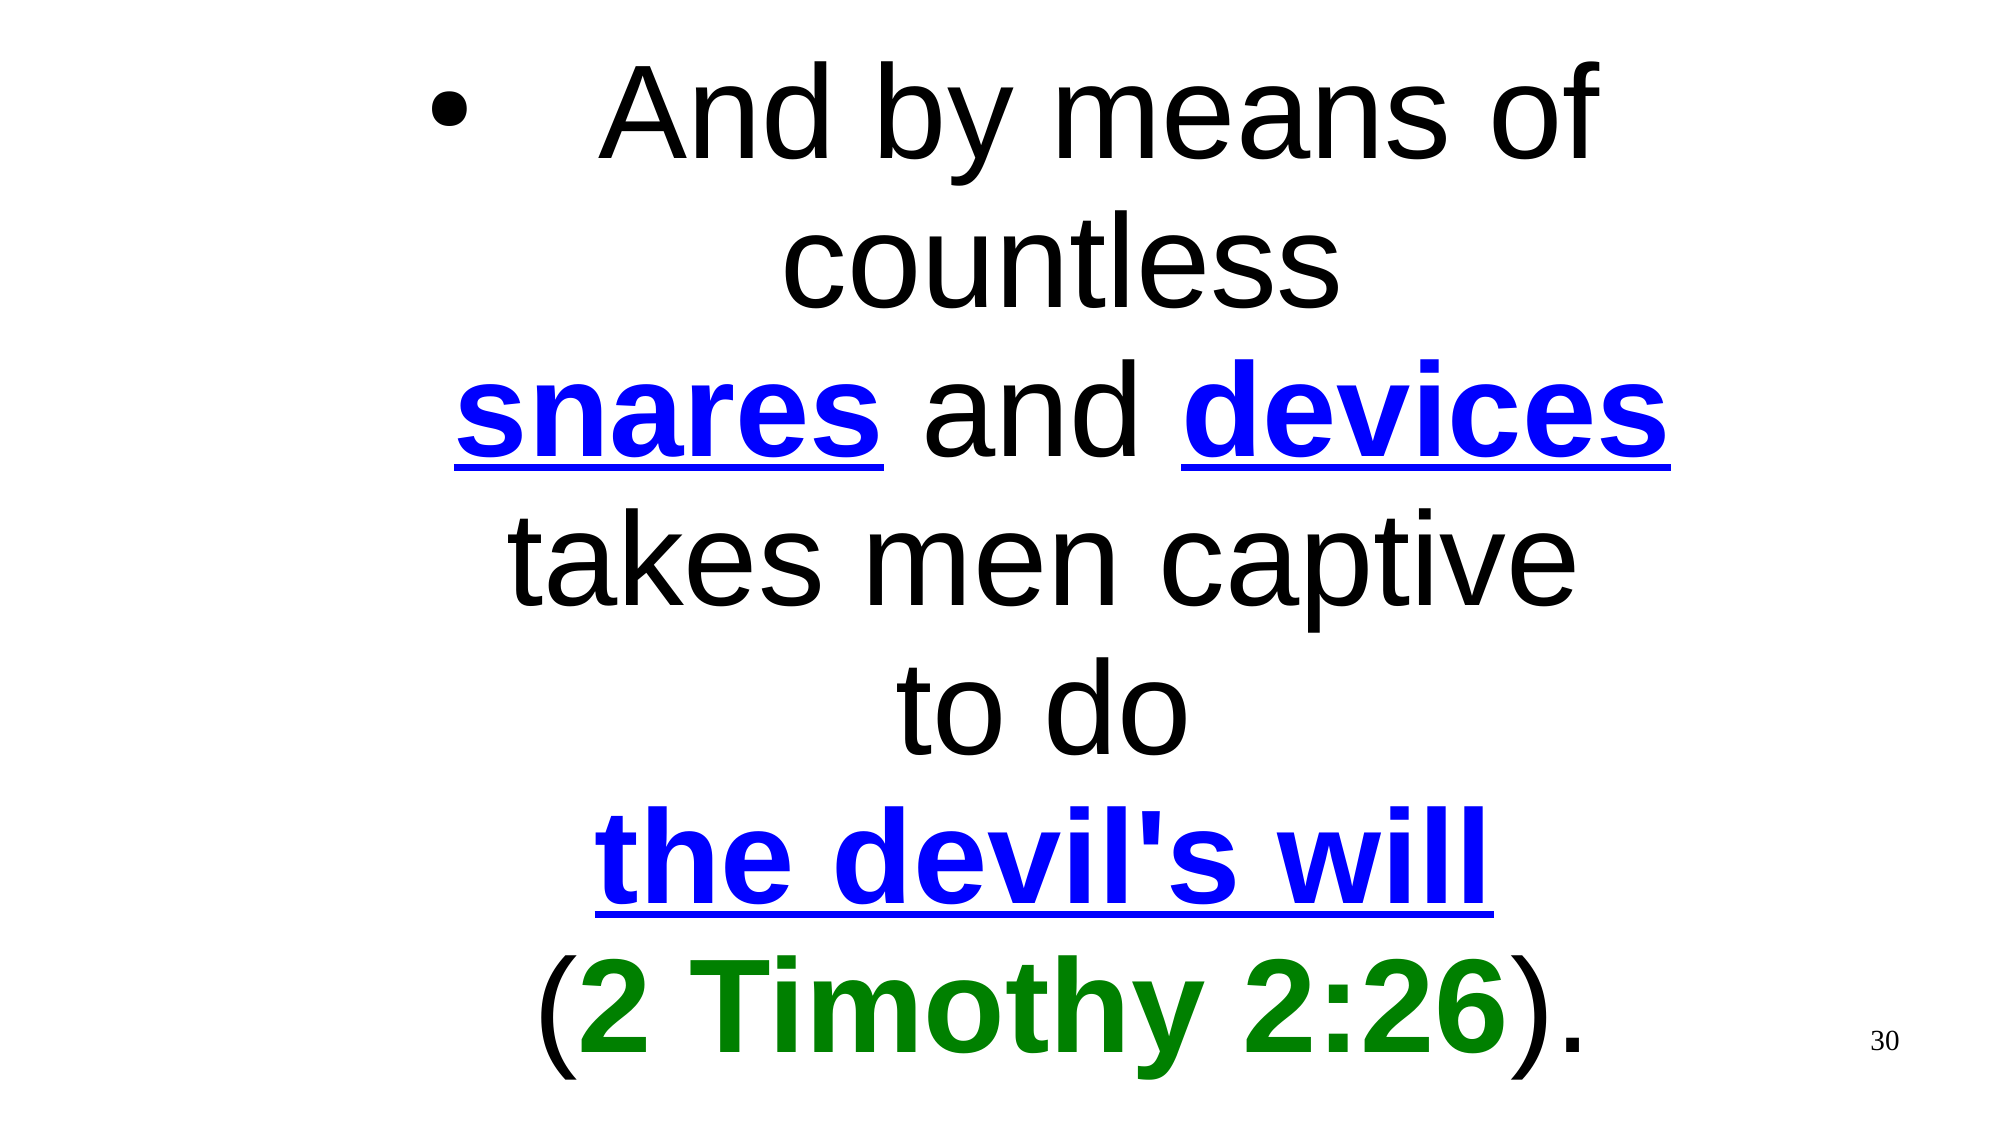

# And by means of countless snares and devices takes men captive to do the devil's will (2 Timothy 2:26).
30